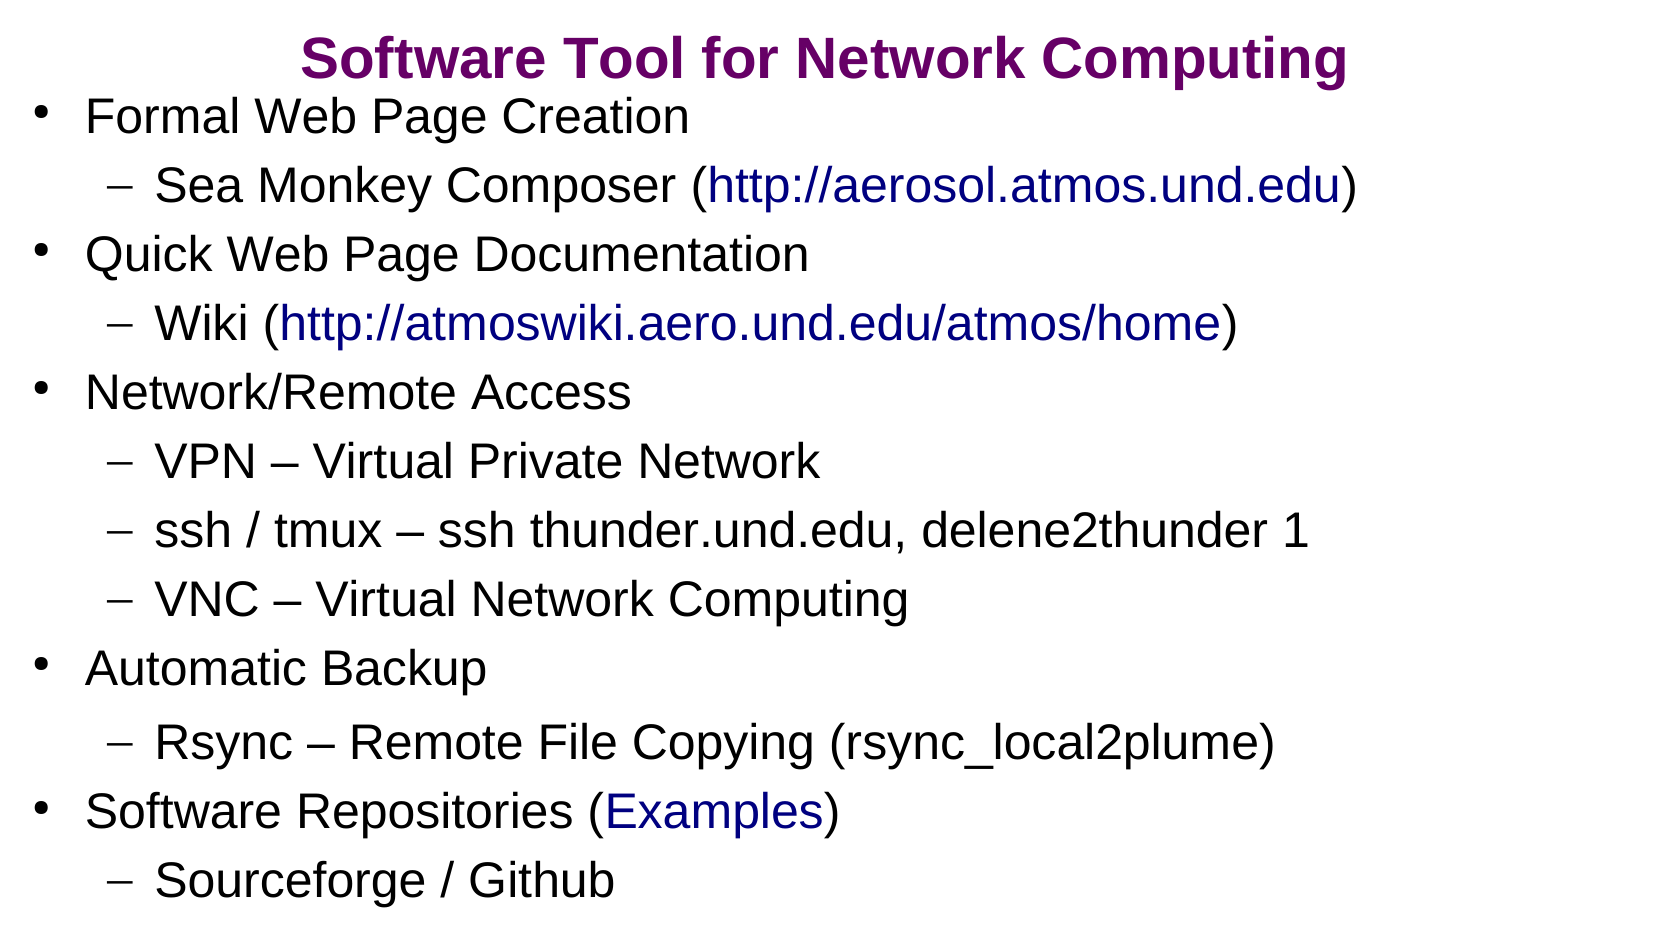

# Software Tool for Network Computing
Formal Web Page Creation
Sea Monkey Composer (http://aerosol.atmos.und.edu)
Quick Web Page Documentation
Wiki (http://atmoswiki.aero.und.edu/atmos/home)
Network/Remote Access
VPN – Virtual Private Network
ssh / tmux – ssh thunder.und.edu, delene2thunder 1
VNC – Virtual Network Computing
Automatic Backup
Rsync – Remote File Copying (rsync_local2plume)
Software Repositories (Examples)
Sourceforge / Github